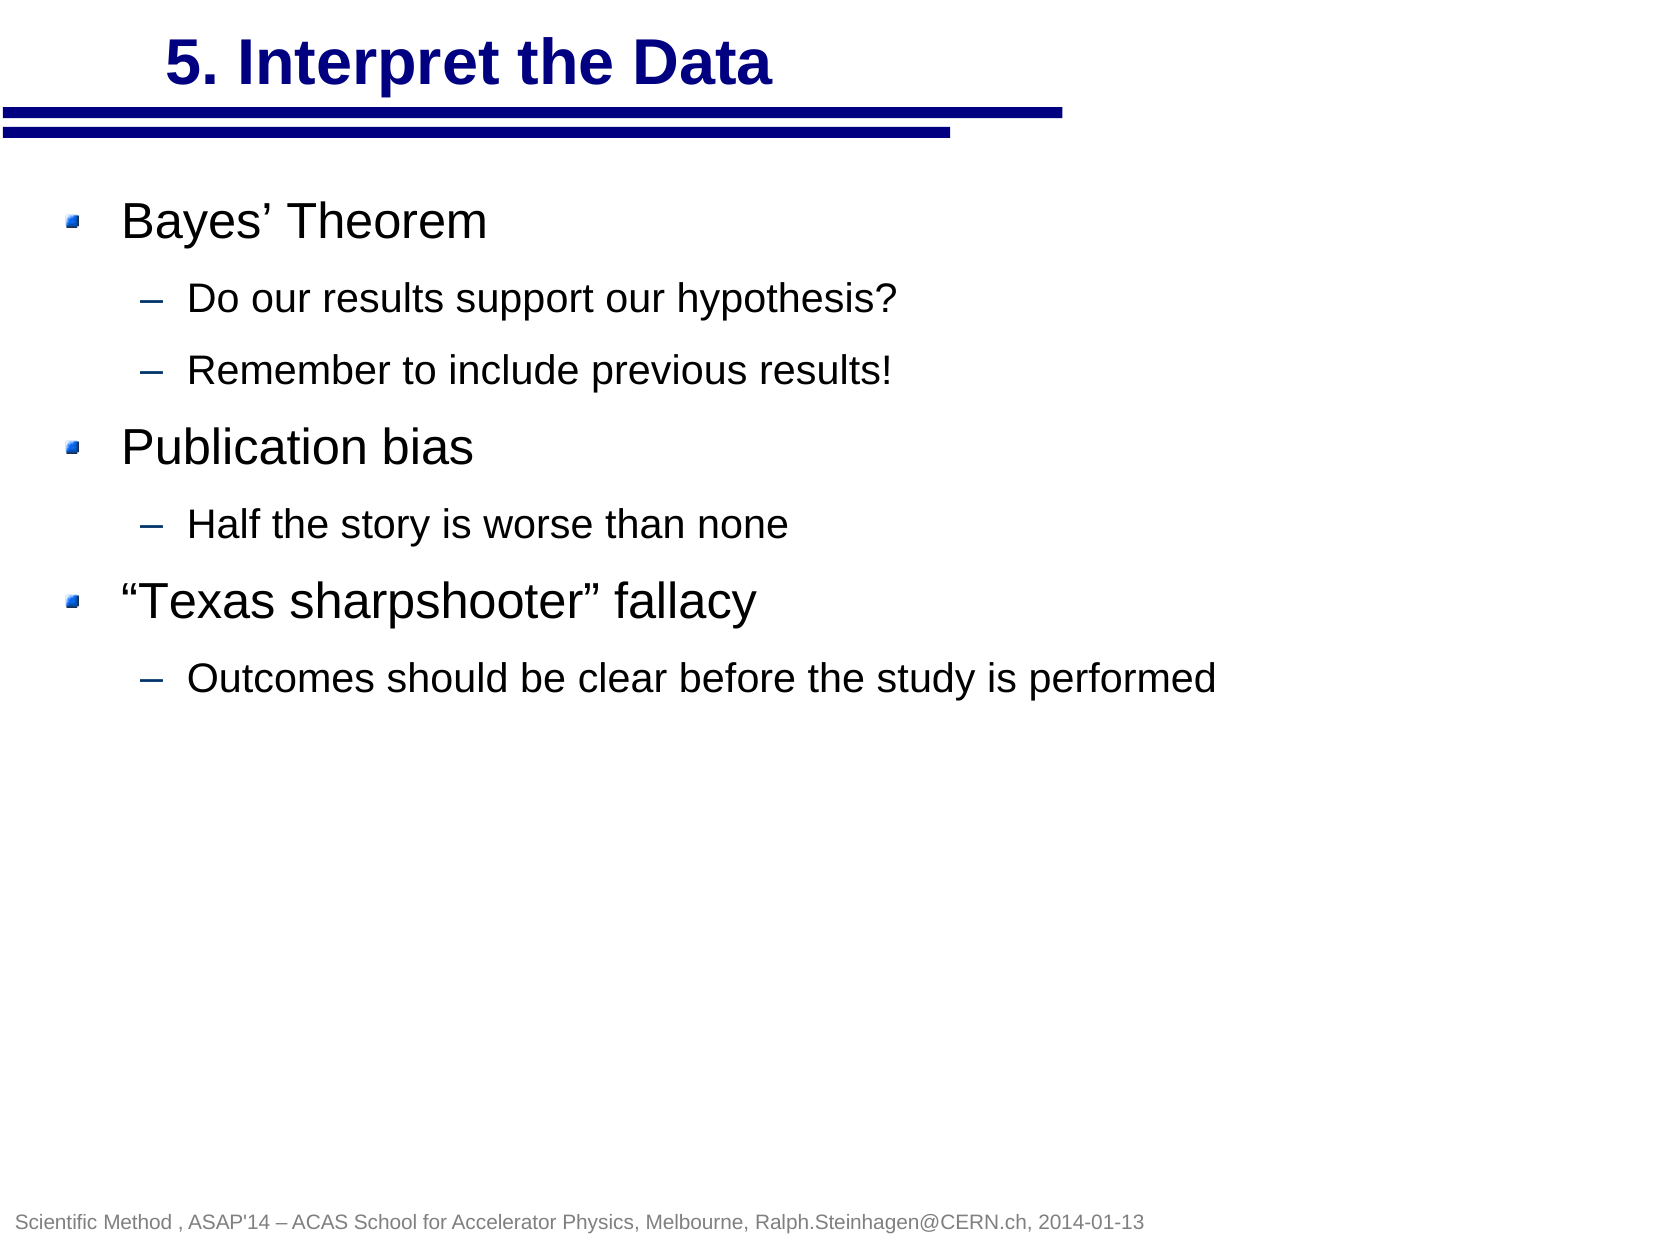

# 5. Interpret the Data
Bayes’ Theorem
Do our results support our hypothesis?
Remember to include previous results!
Publication bias
Half the story is worse than none
“Texas sharpshooter” fallacy
Outcomes should be clear before the study is performed